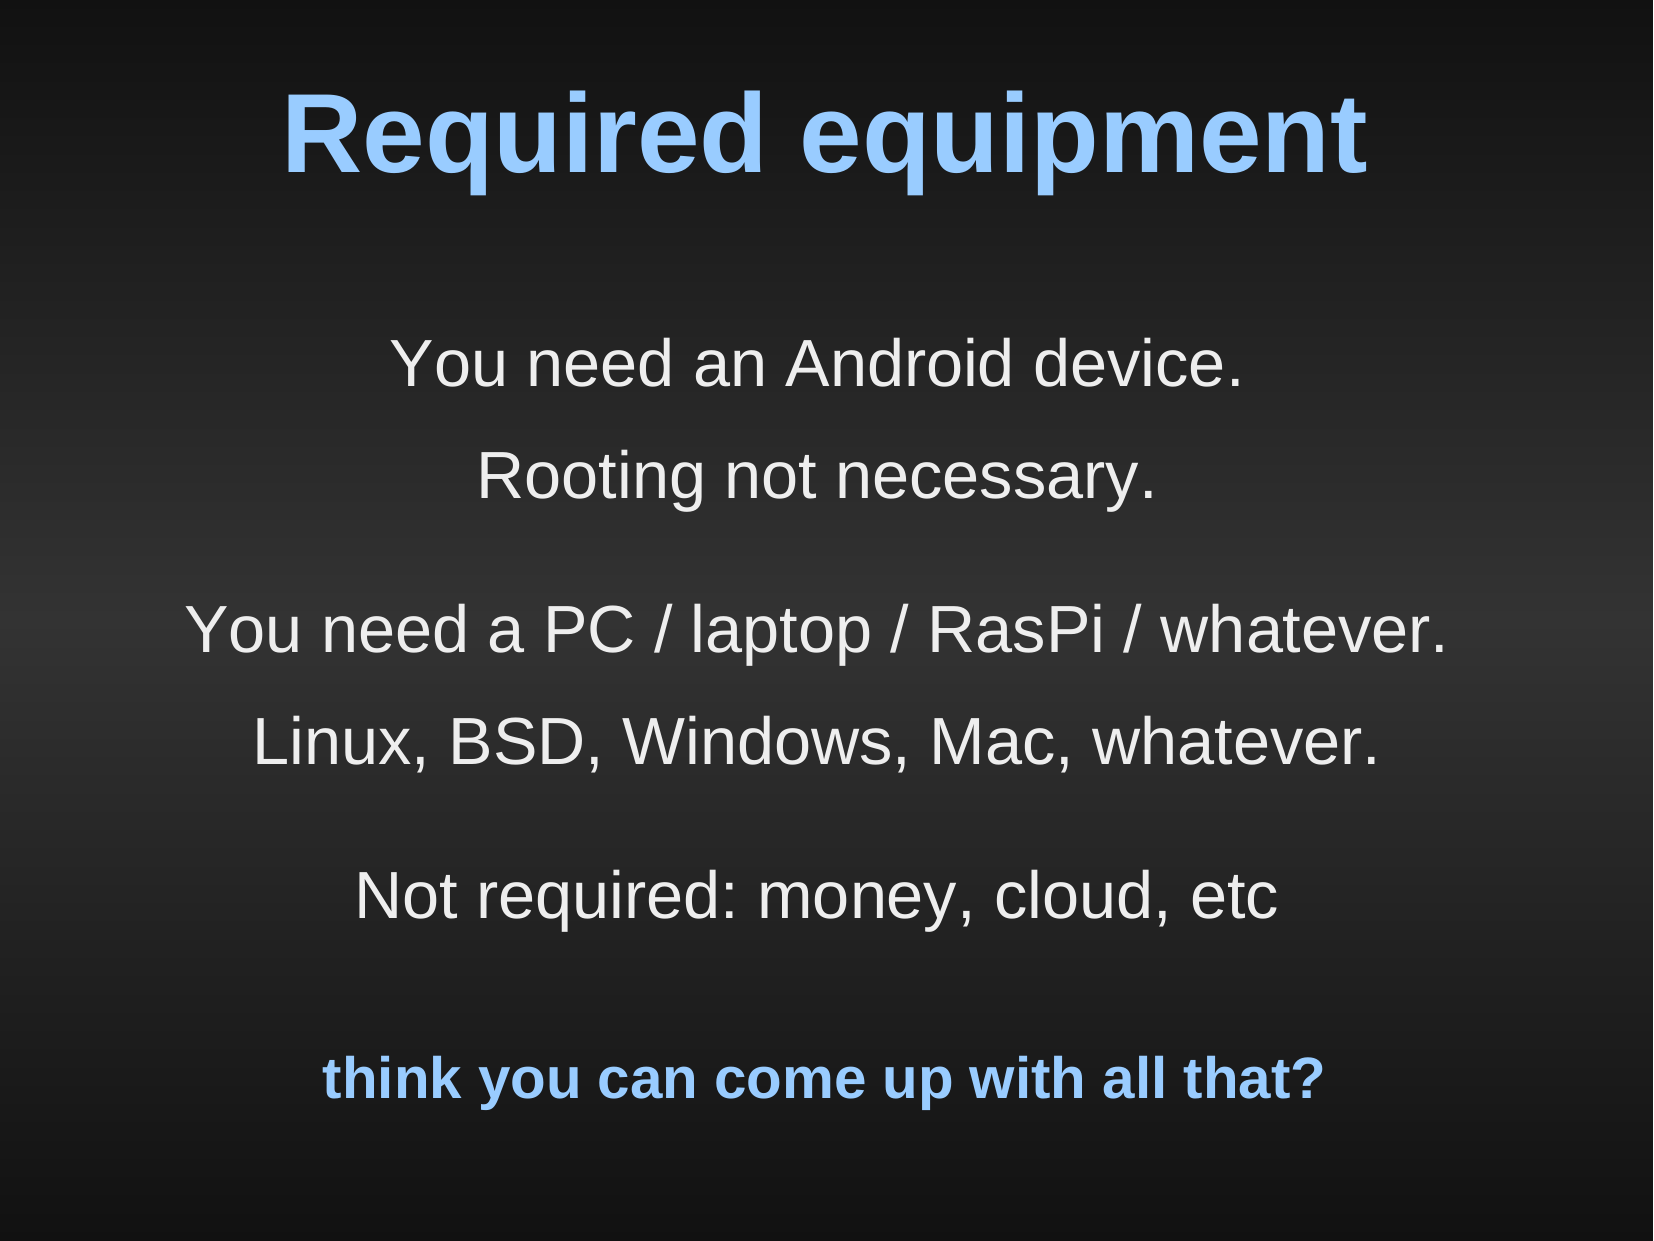

# Required equipment
You need an Android device.
Rooting not necessary.
You need a PC / laptop / RasPi / whatever.
Linux, BSD, Windows, Mac, whatever.
Not required: money, cloud, etc
think you can come up with all that?